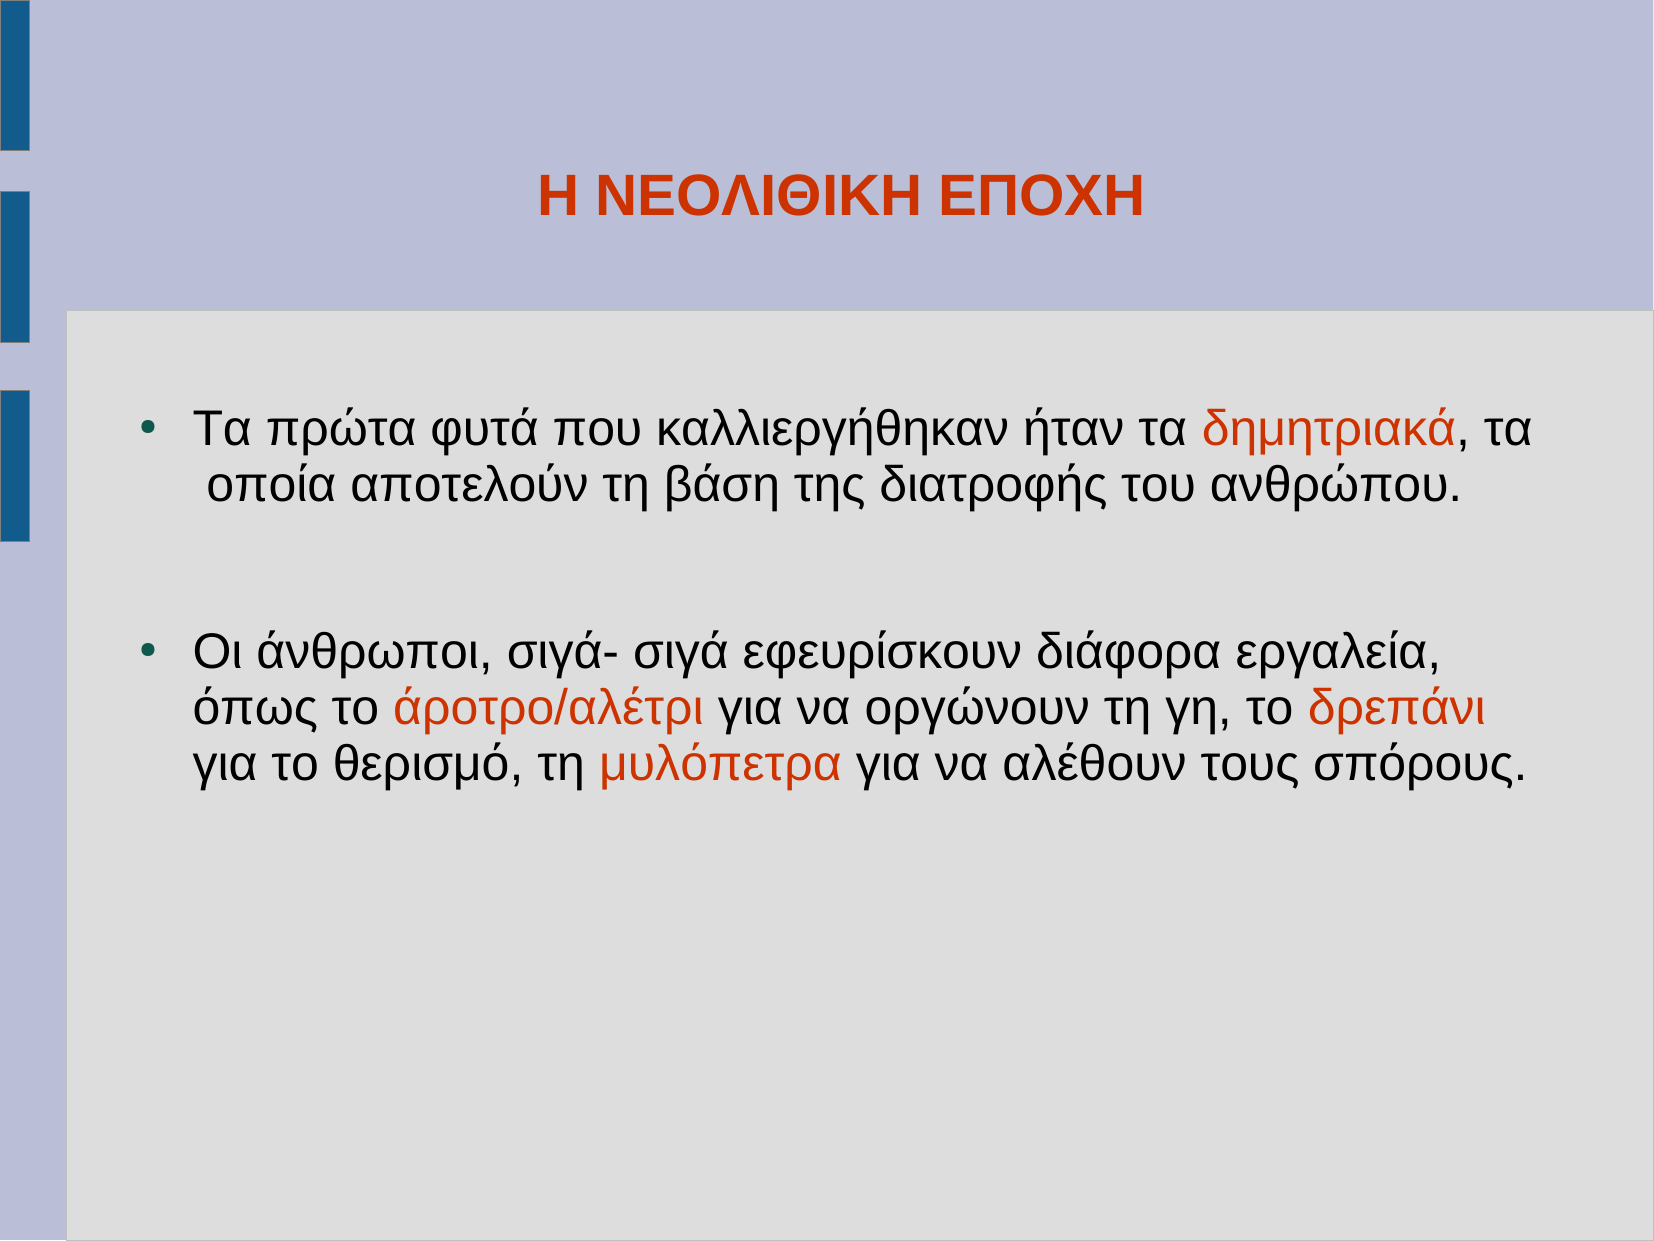

# Η ΝΕΟΛIΘIΚΗ ΕΠΟΧΗ
Τα πρώτα φυτά που καλλιεργήθηκαν ήταν τα δημητριακά, τα
 οποία αποτελούν τη βάση της διατροφής του ανθρώπου.
Οι άνθρωποι, σιγά- σιγά εφευρίσκουν διάφορα εργαλεία, όπως το άροτρο/αλέτρι για να οργώνουν τη γη, το δρεπάνι για το θερισμό, τη μυλόπετρα για να αλέθουν τους σπόρους.